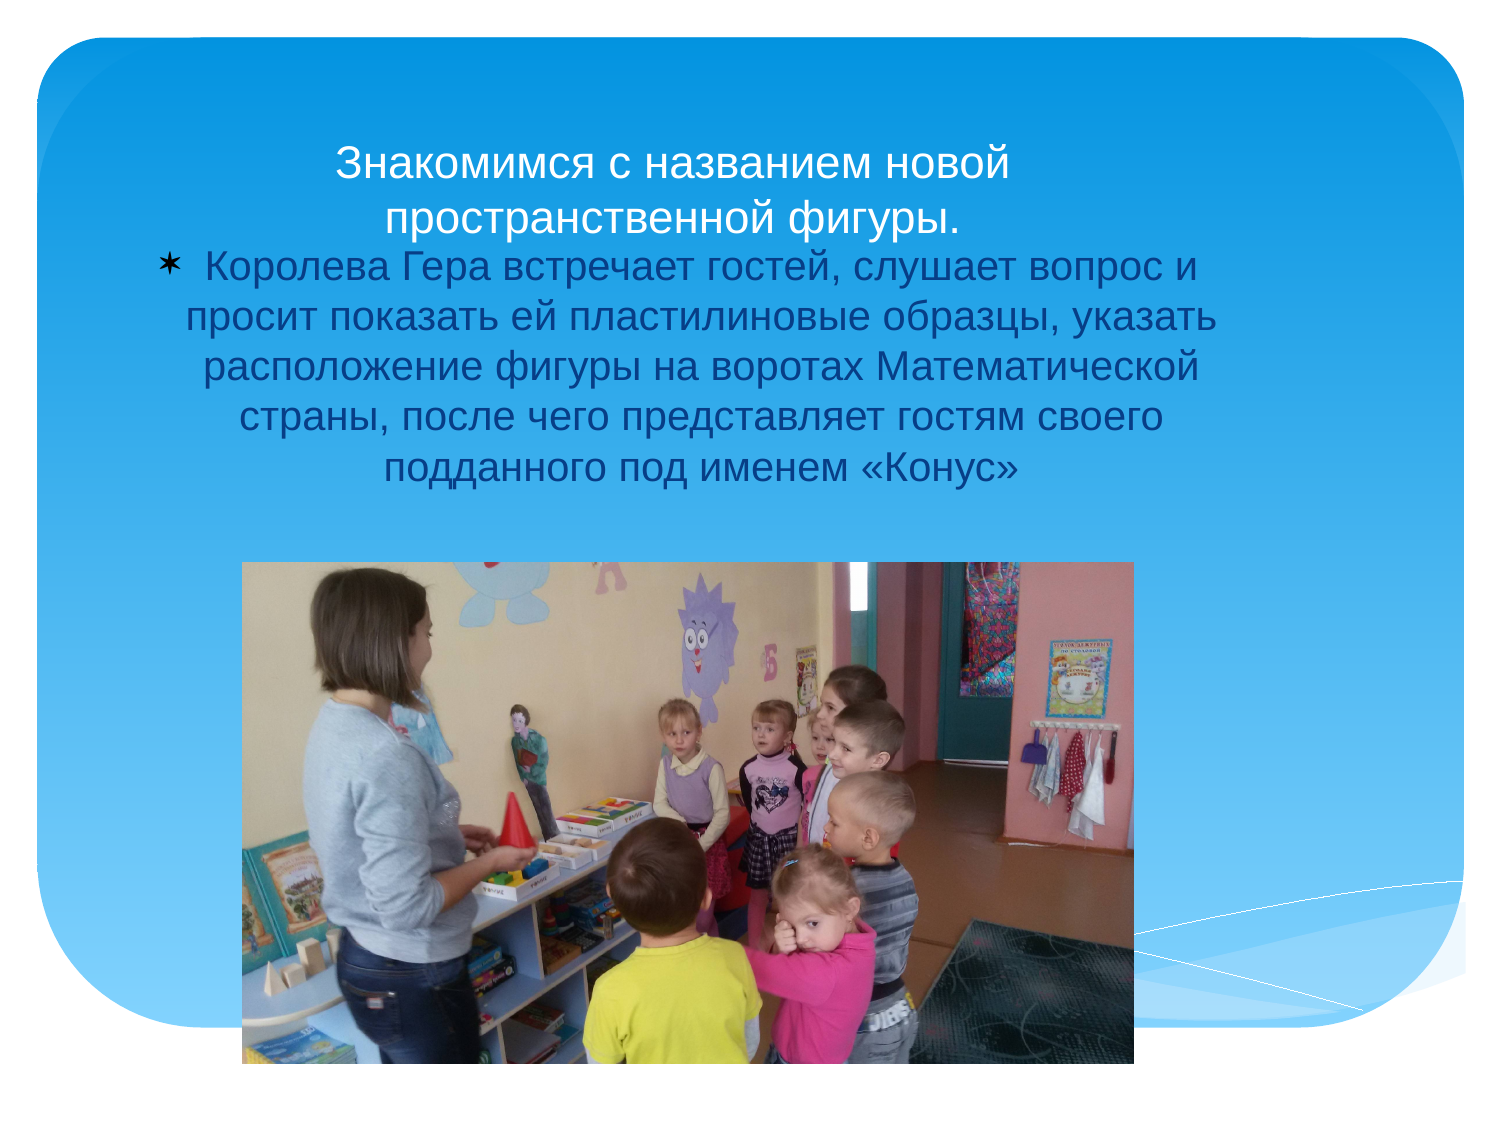

Знакомимся с названием новой пространственной фигуры.
# Королева Гера встречает гостей, слушает вопрос и просит показать ей пластилиновые образцы, указать расположение фигуры на воротах Математической страны, после чего представляет гостям своего подданного под именем «Конус»